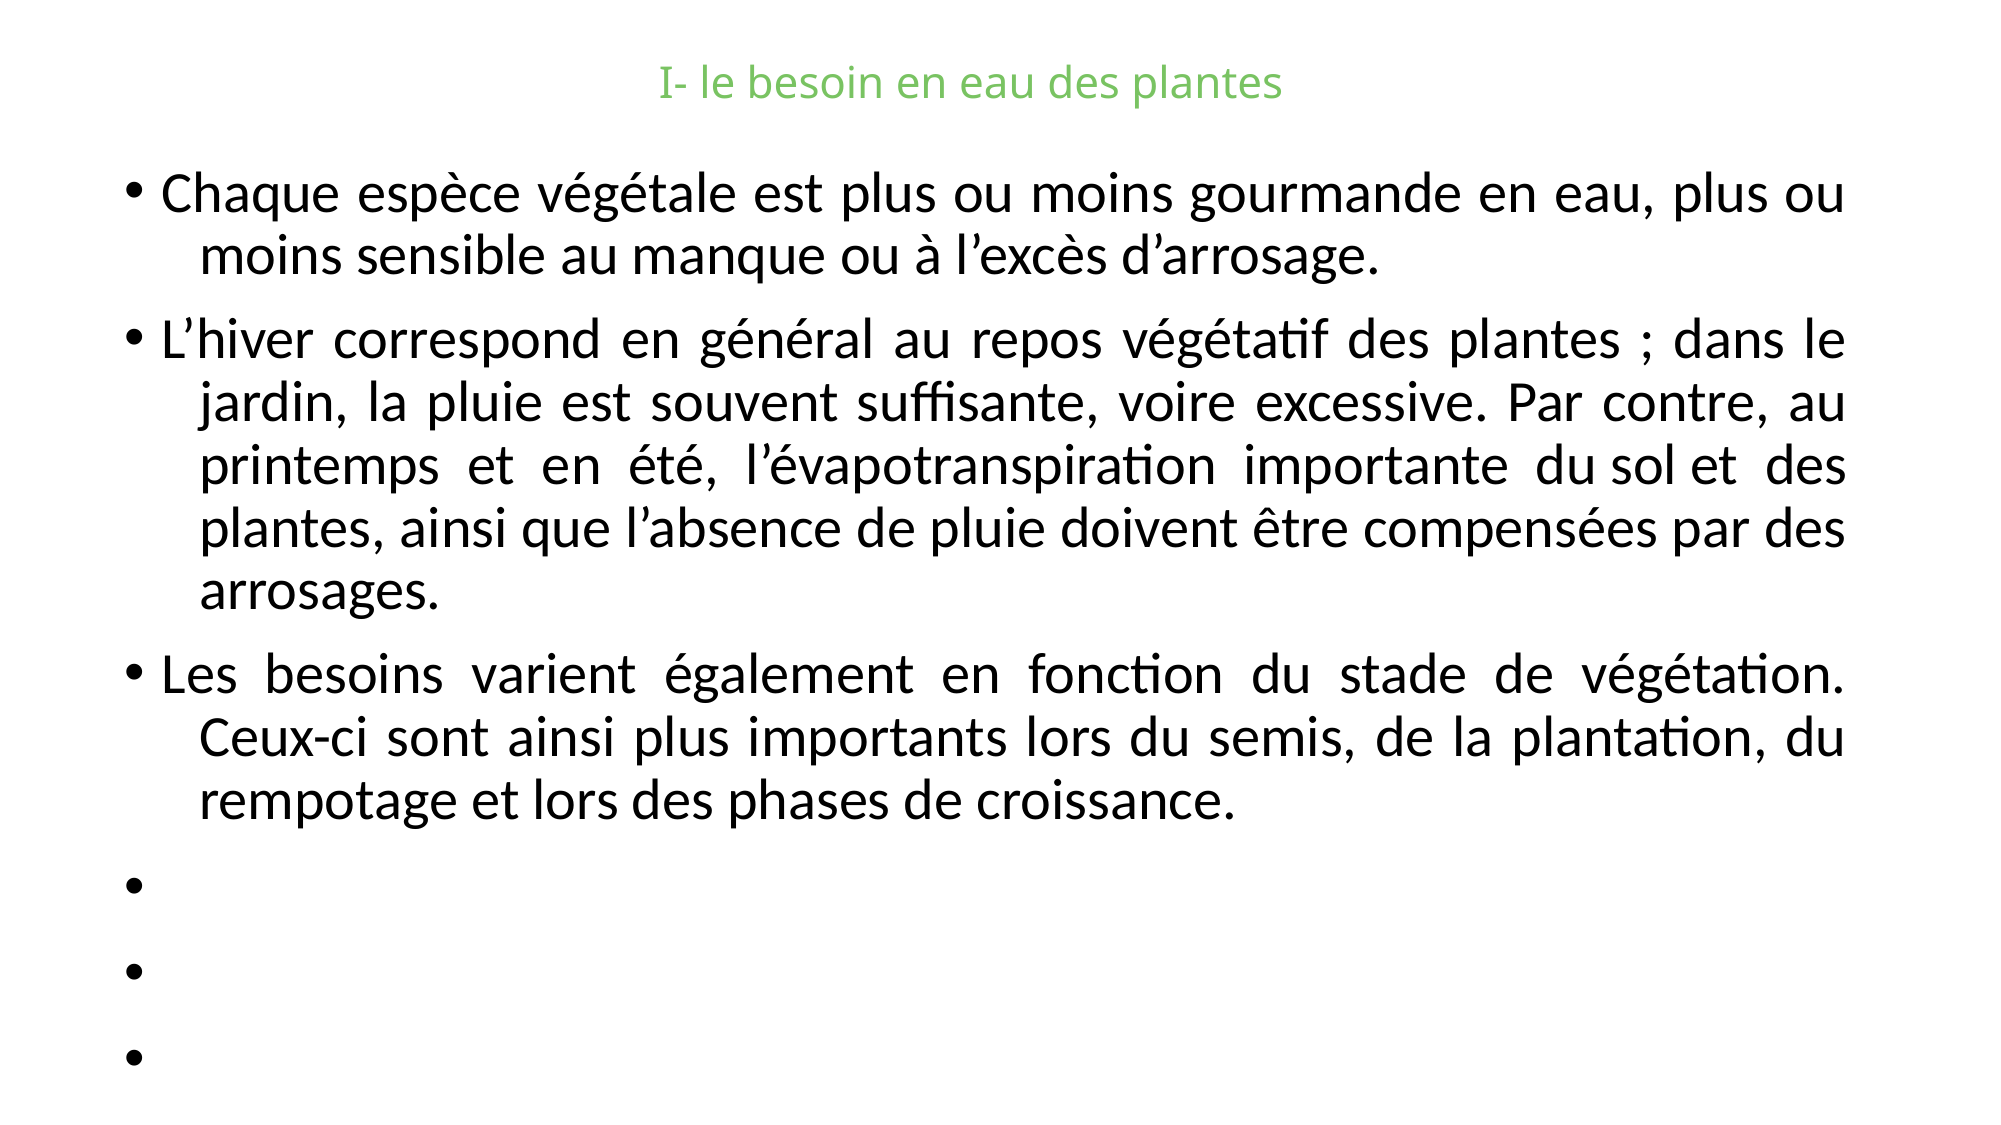

# I- le besoin en eau des plantes
Chaque espèce végétale est plus ou moins gourmande en eau, plus ou moins sensible au manque ou à l’excès d’arrosage.
L’hiver correspond en général au repos végétatif des plantes ; dans le jardin, la pluie est souvent suffisante, voire excessive. Par contre, au printemps et en été, l’évapotranspiration importante du sol et des plantes, ainsi que l’absence de pluie doivent être compensées par des arrosages.
Les besoins varient également en fonction du stade de végétation. Ceux-ci sont ainsi plus importants lors du semis, de la plantation, du rempotage et lors des phases de croissance.